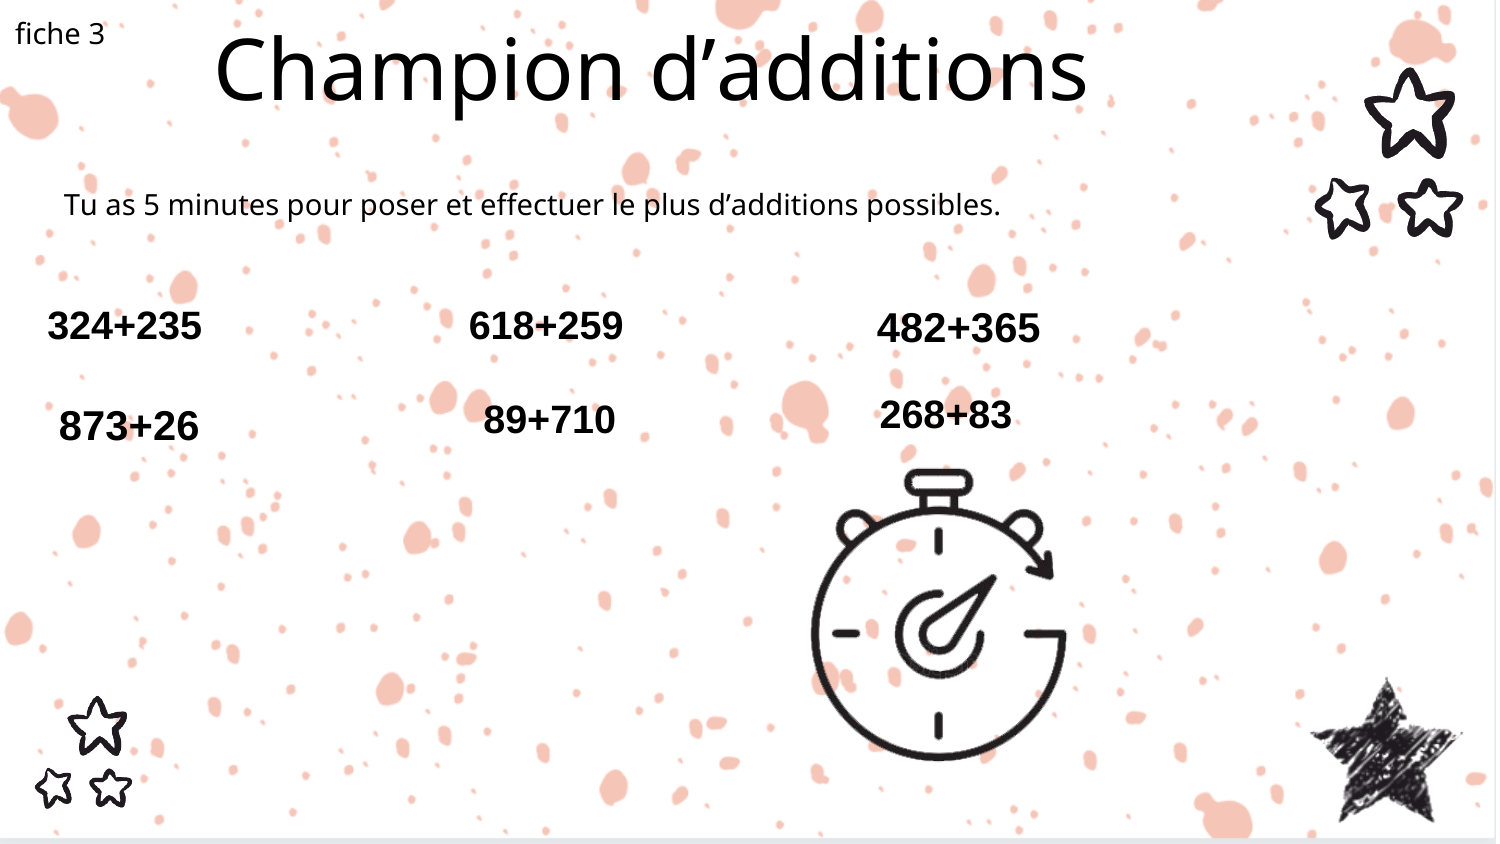

fiche 3
Champion d’additions
Tu as 5 minutes pour poser et effectuer le plus d’additions possibles.
 324+235
618+259
 482+365
 268+83
 89+710
 873+26